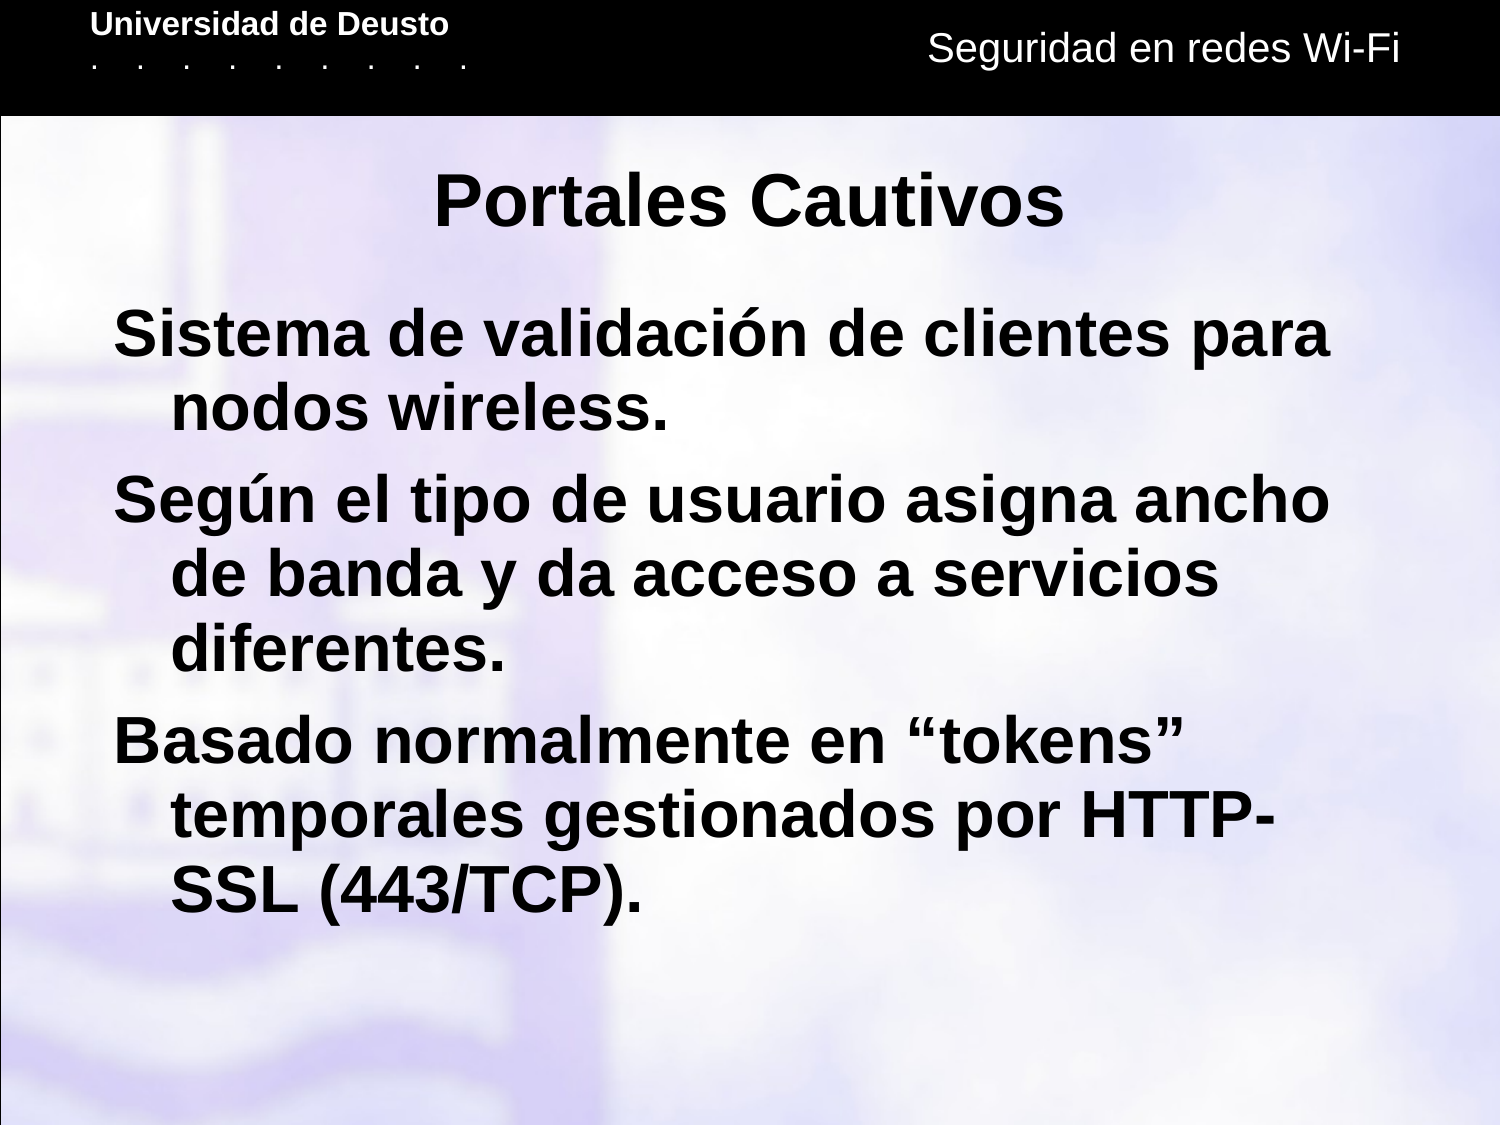

# Portales Cautivos
Sistema de validación de clientes para nodos wireless.
Según el tipo de usuario asigna ancho de banda y da acceso a servicios diferentes.
Basado normalmente en “tokens” temporales gestionados por HTTP-SSL (443/TCP).